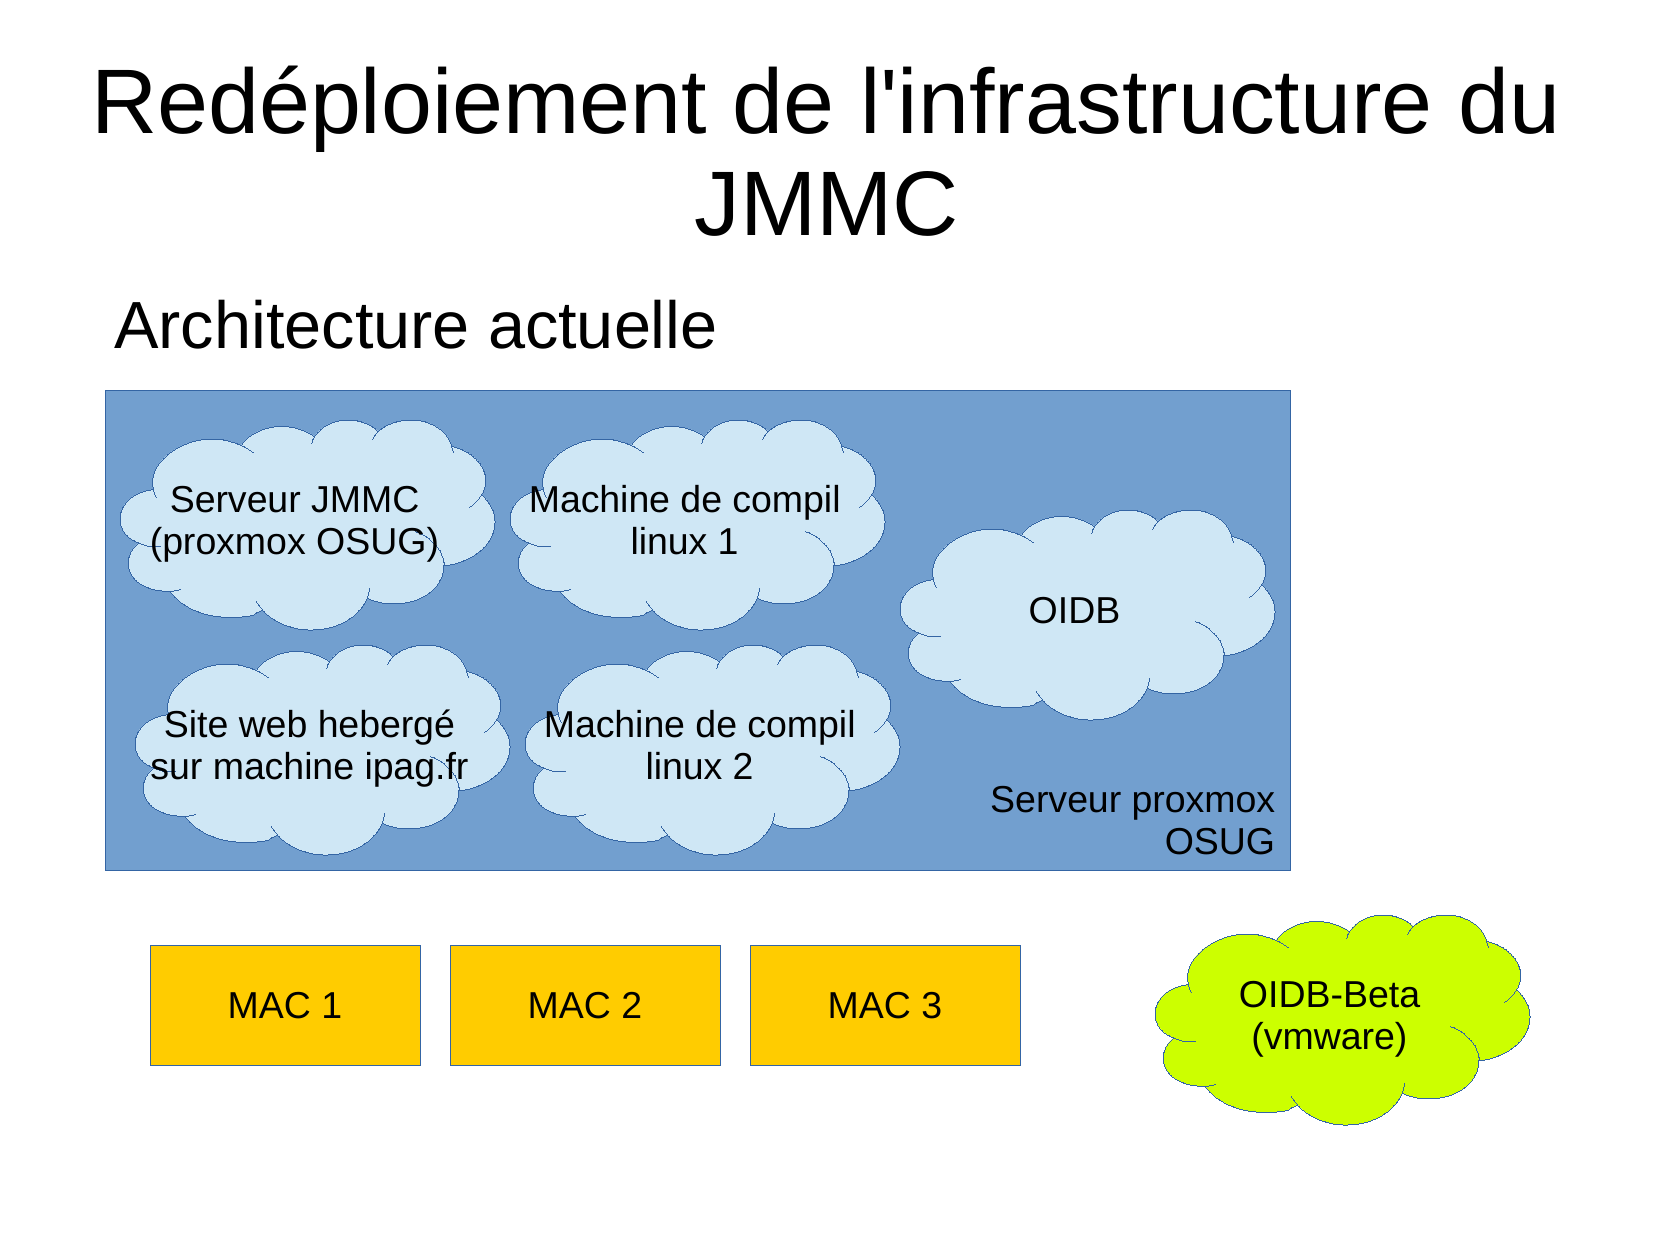

# Redéploiement de l'infrastructure du JMMC
Architecture actuelle
Serveur proxmox
OSUG
Serveur JMMC
(proxmox OSUG)
Machine de compil
linux 1
OIDB
Site web hebergé
sur machine ipag.fr
Machine de compil
linux 2
OIDB-Beta
(vmware)
MAC 1
MAC 2
MAC 3